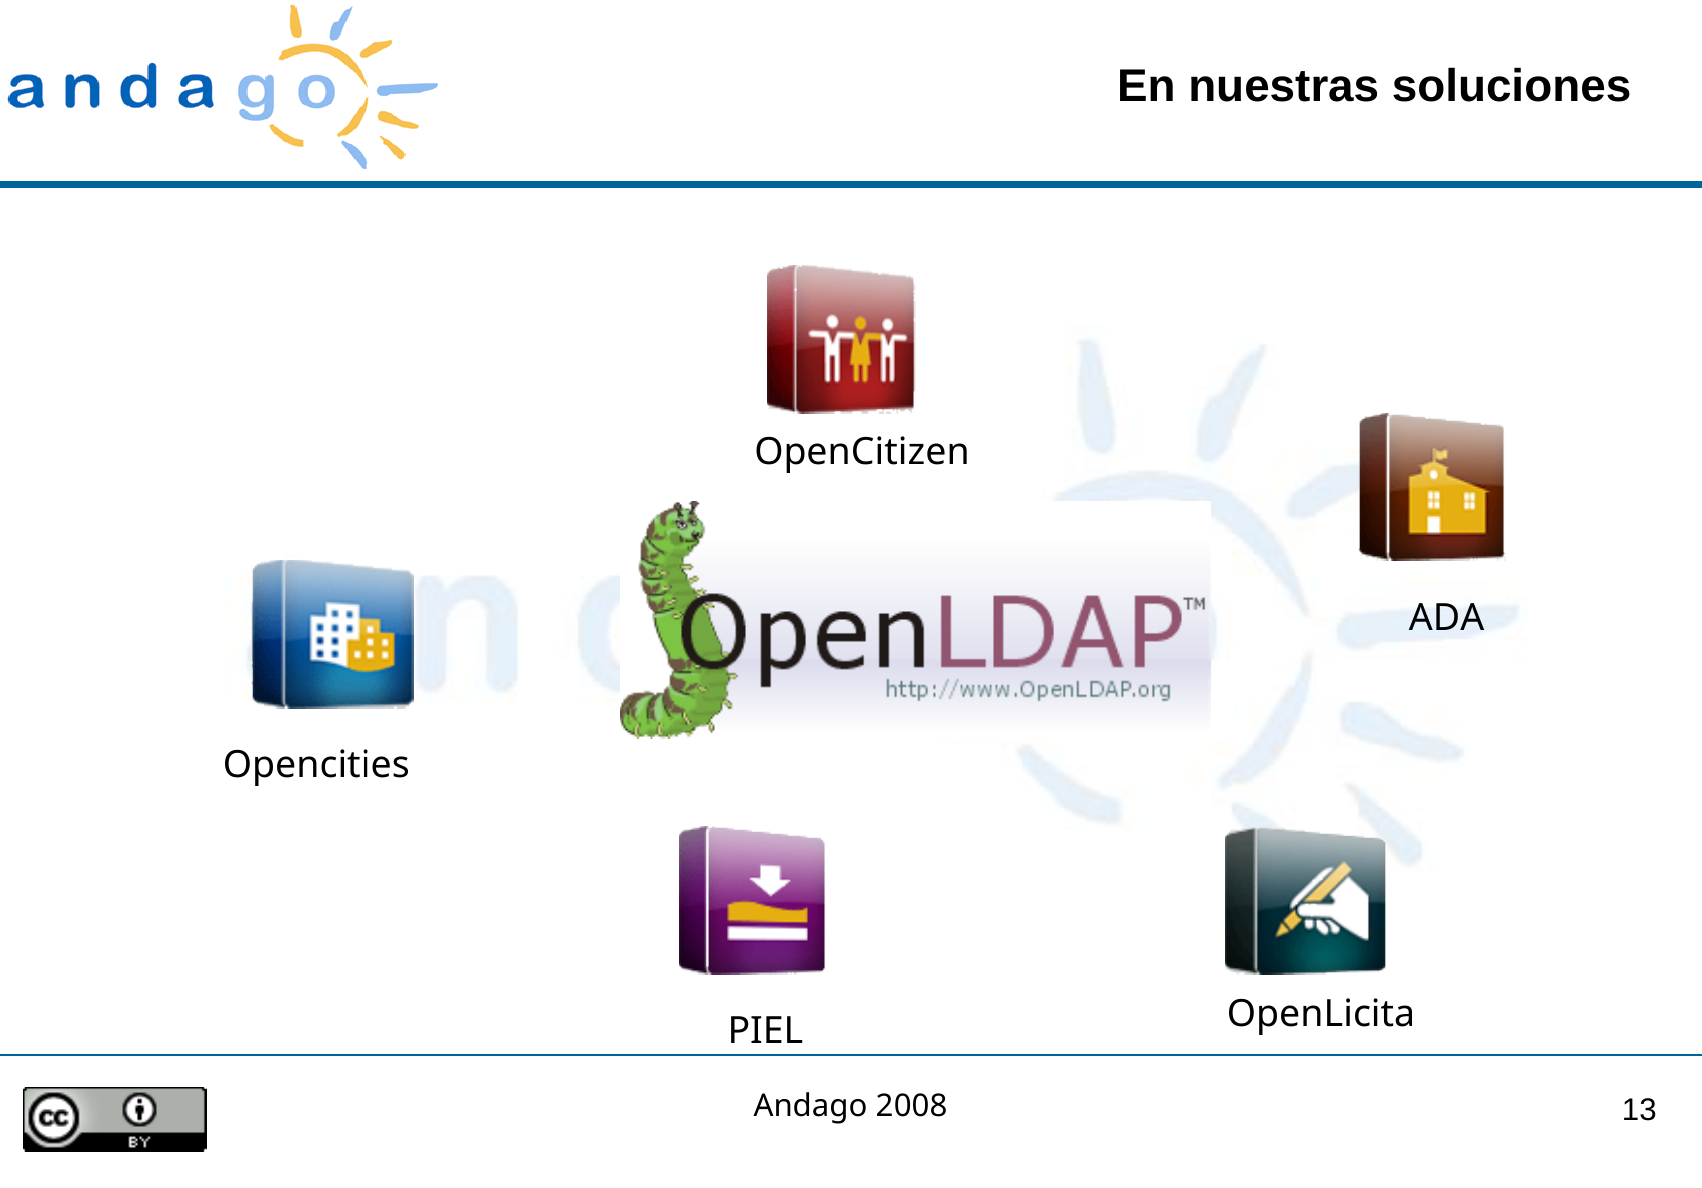

# En nuestras soluciones
OpenCitizen
ADA
Opencities
OpenLicita
PIEL